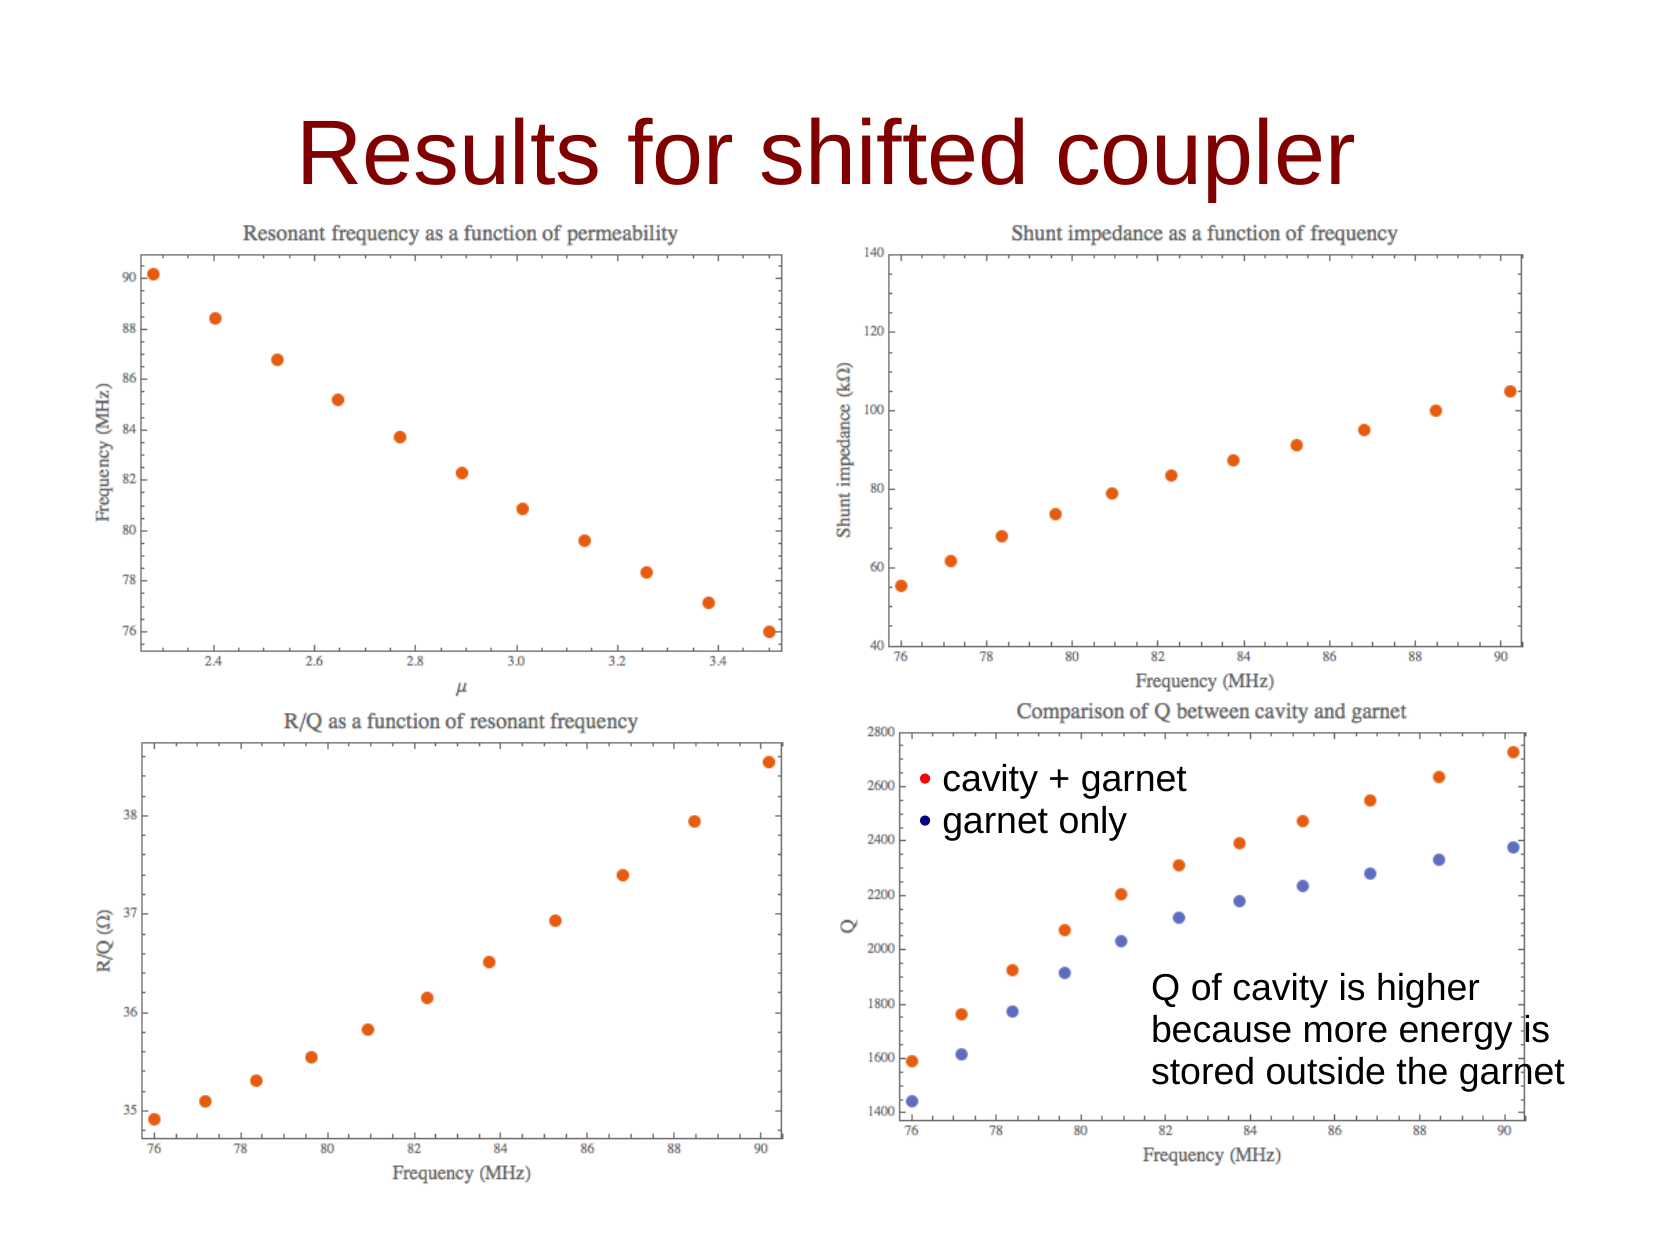

# Results for shifted coupler
• cavity + garnet
• garnet only
Q of cavity is higher because more energy is stored outside the garnet